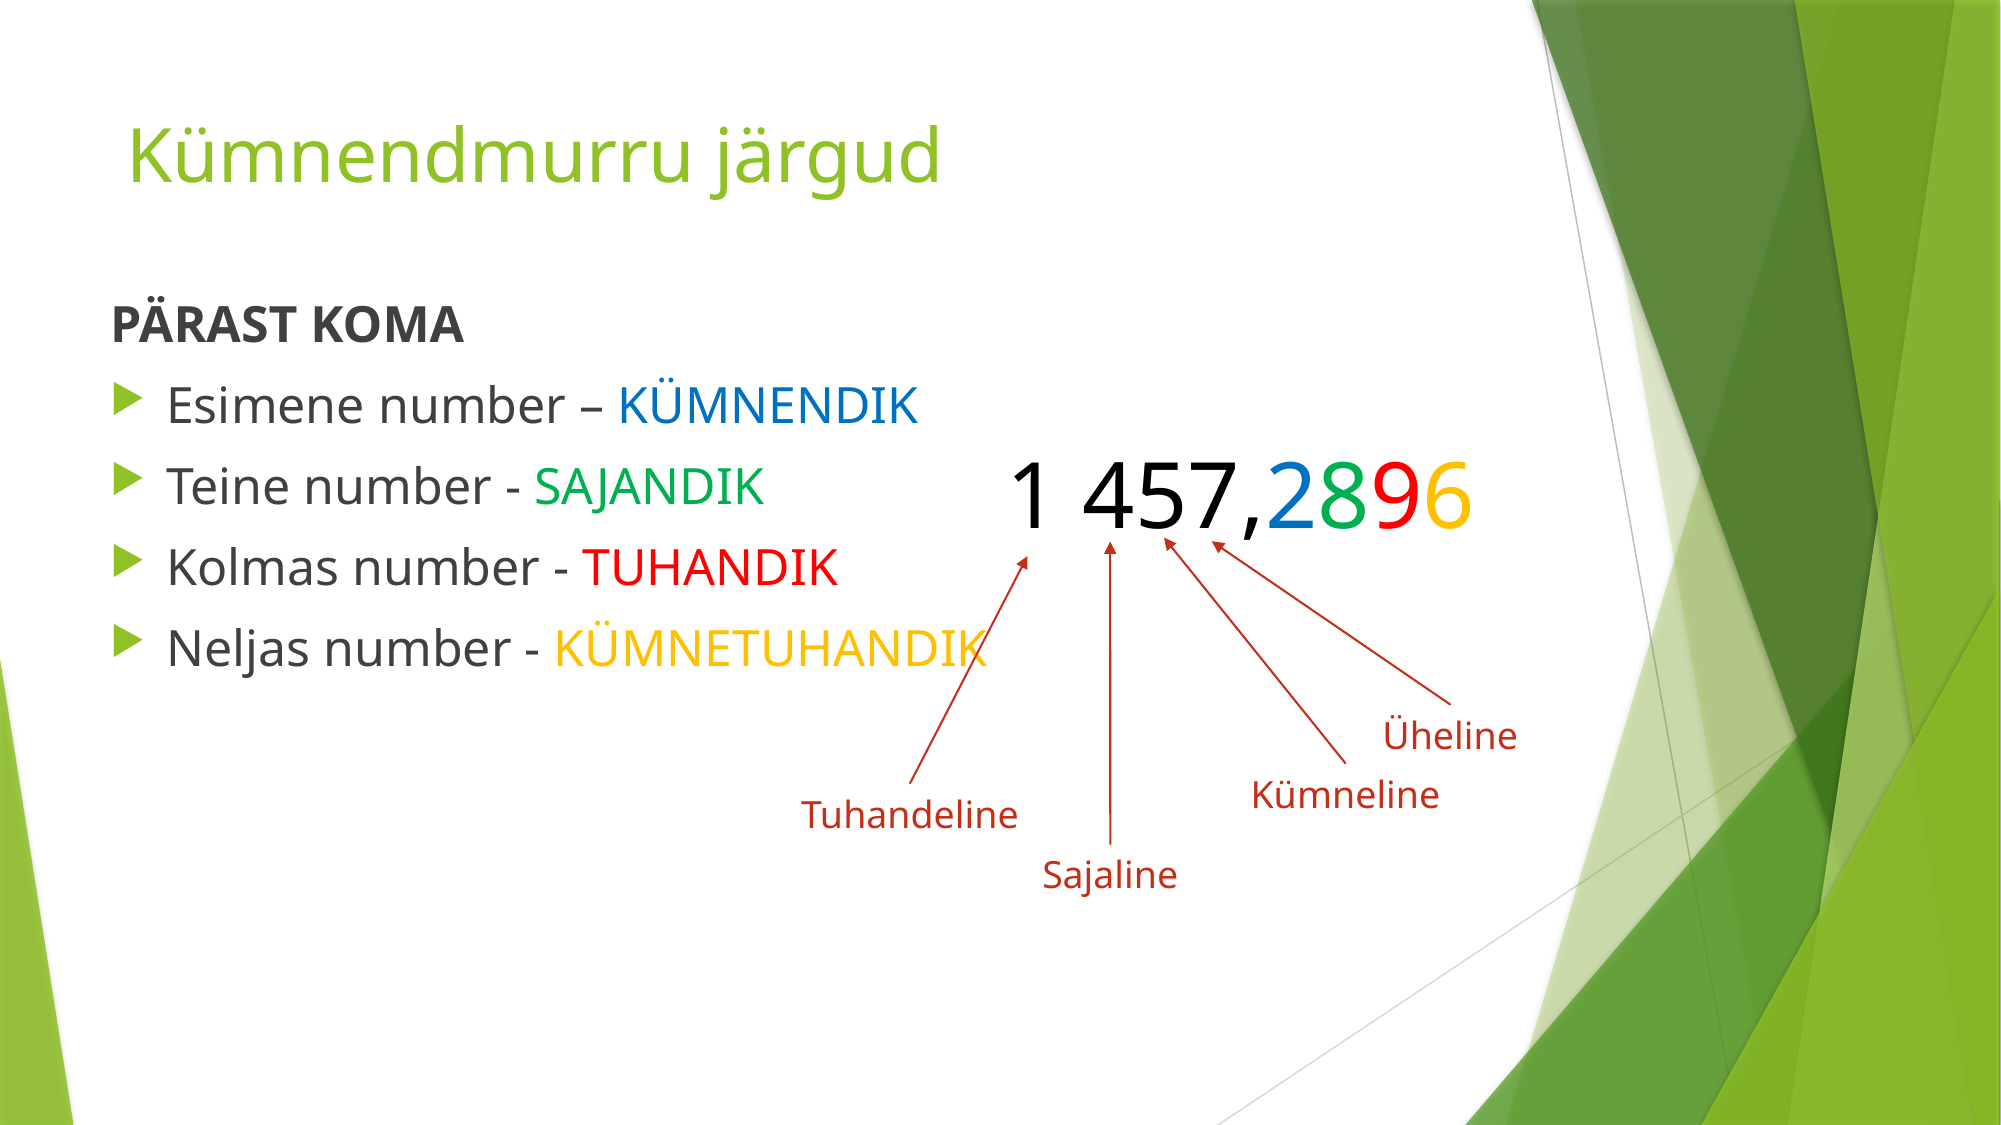

# Kümnendmurru järgud
PÄRAST KOMA
Esimene number – KÜMNENDIK
Teine number - SAJANDIK
Kolmas number - TUHANDIK
Neljas number - KÜMNETUHANDIK
1 457,2896
Üheline
Kümneline
Tuhandeline
Sajaline